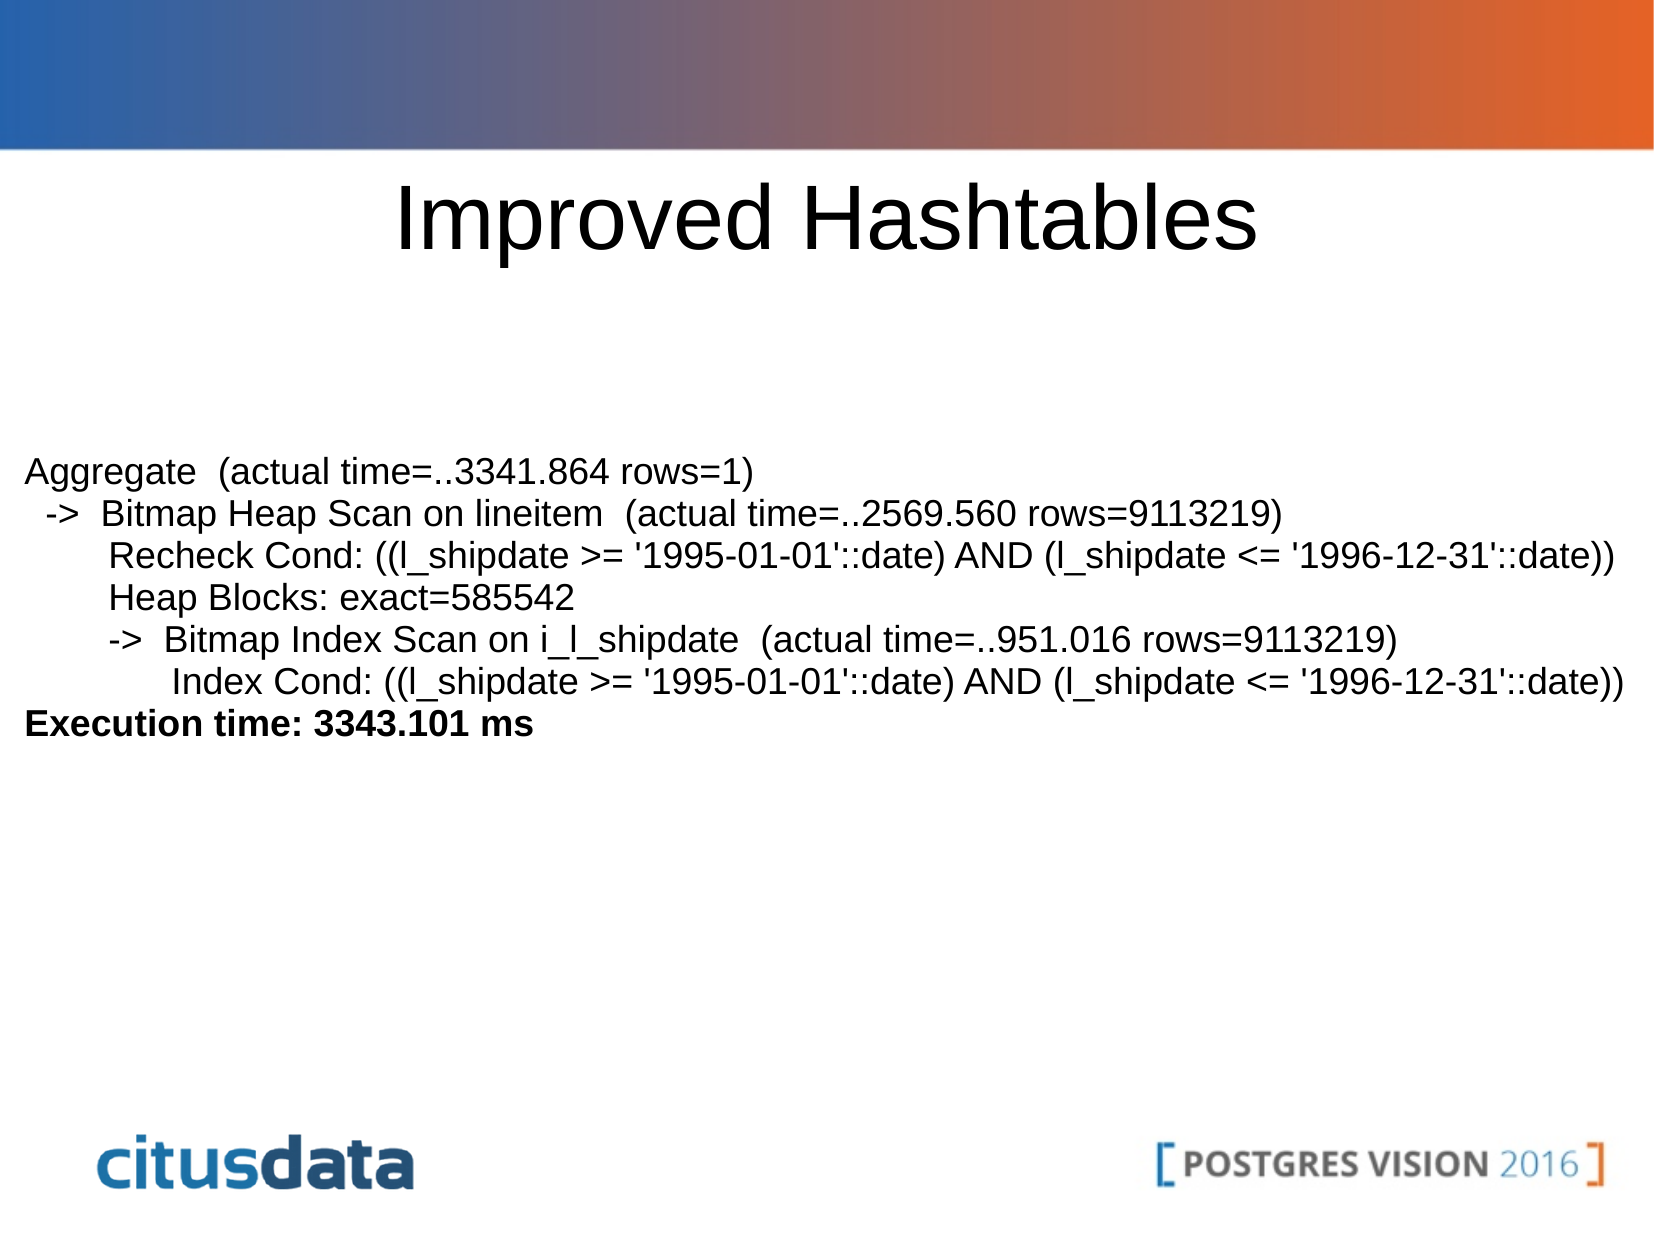

# Improved Hashtables
Aggregate (actual time=..3341.864 rows=1)
 -> Bitmap Heap Scan on lineitem (actual time=..2569.560 rows=9113219)
 Recheck Cond: ((l_shipdate >= '1995-01-01'::date) AND (l_shipdate <= '1996-12-31'::date))
 Heap Blocks: exact=585542
 -> Bitmap Index Scan on i_l_shipdate (actual time=..951.016 rows=9113219)
 Index Cond: ((l_shipdate >= '1995-01-01'::date) AND (l_shipdate <= '1996-12-31'::date))
Execution time: 3343.101 ms